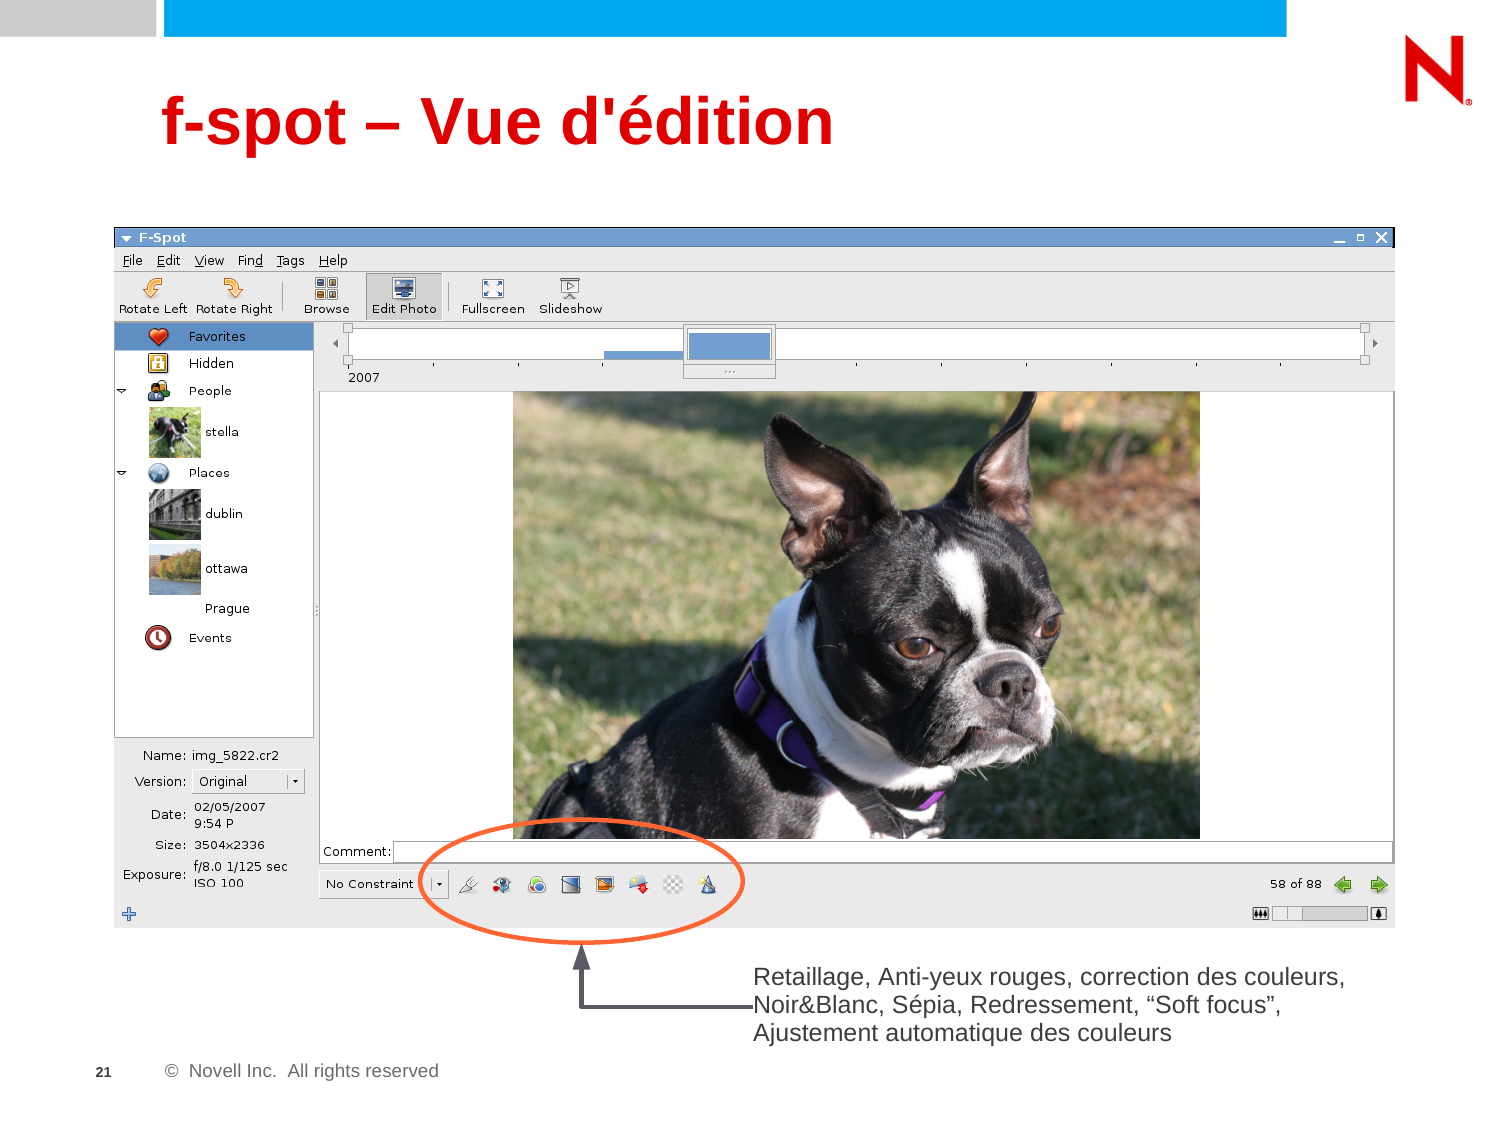

# f-spot – Vue d'édition
Retaillage, Anti-yeux rouges, correction des couleurs,
Noir&Blanc, Sépia, Redressement, “Soft focus”,
Ajustement automatique des couleurs